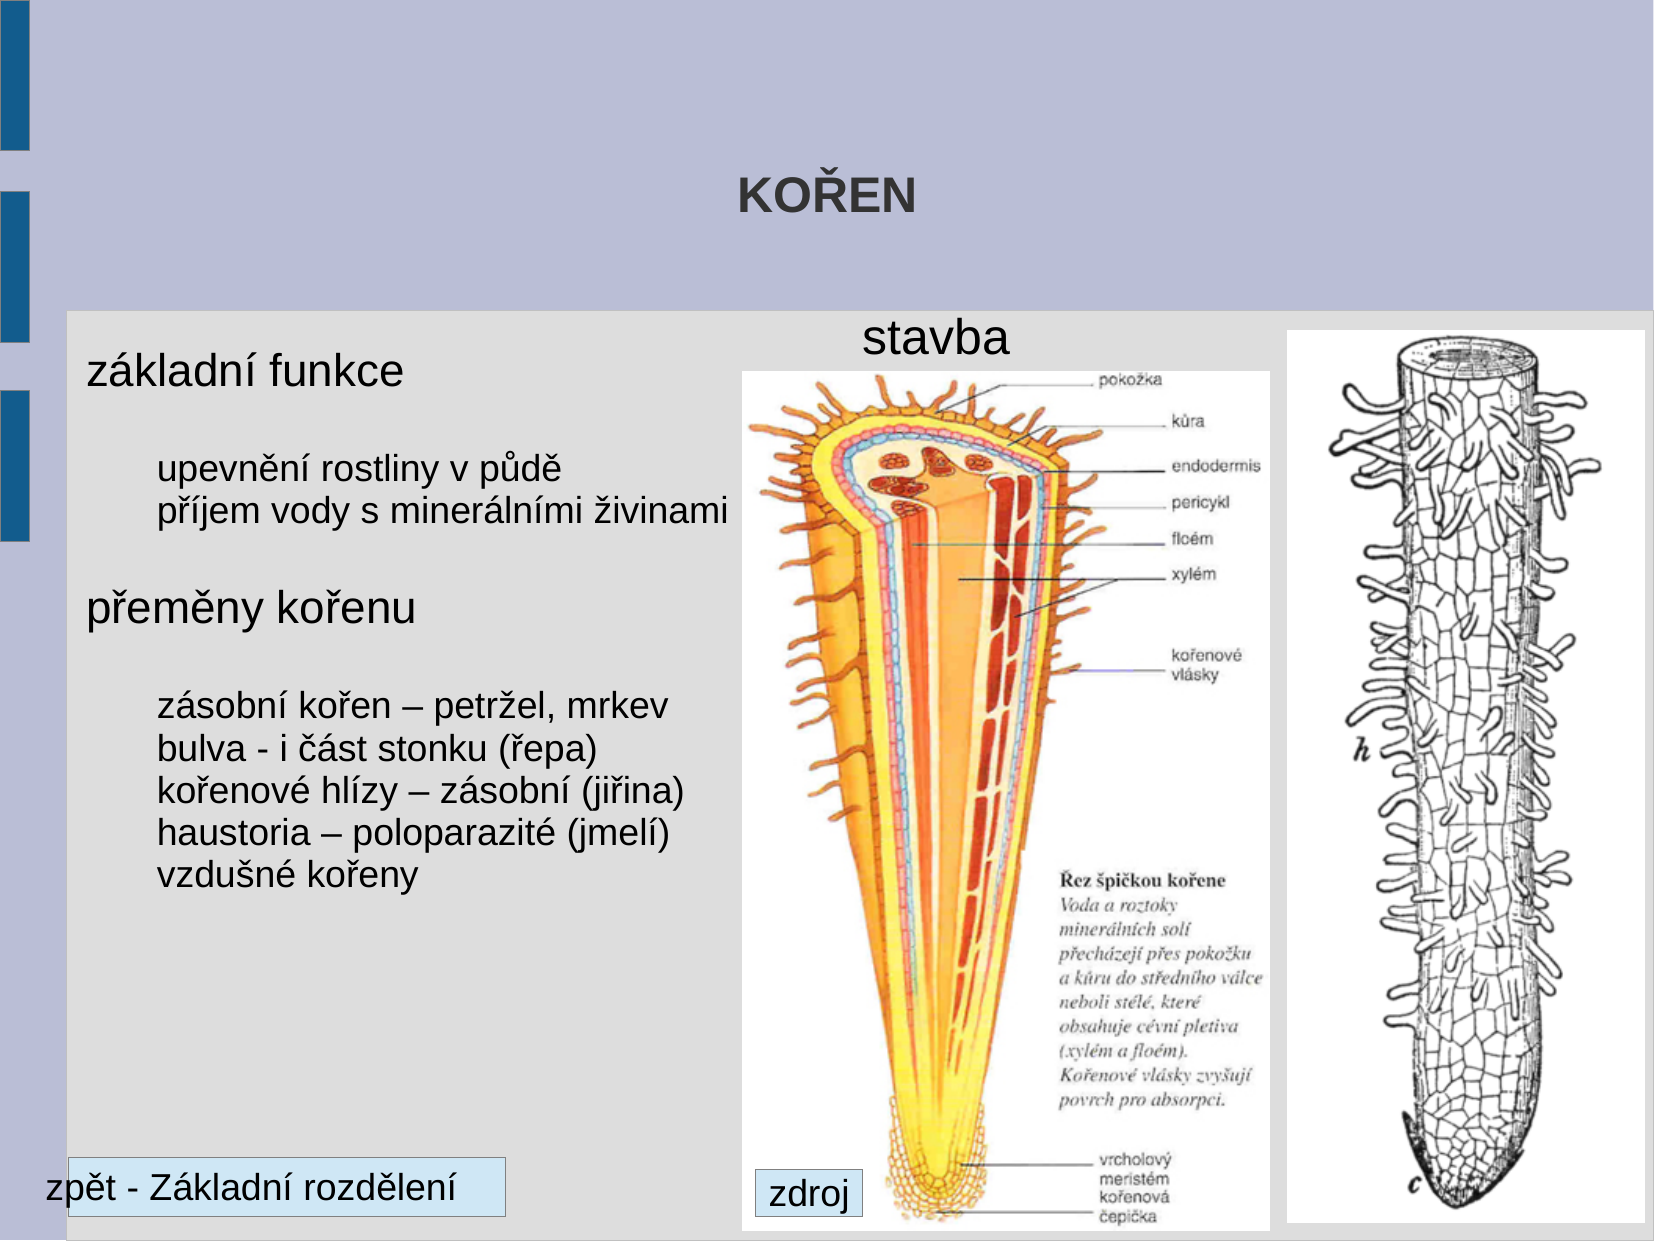

# KOŘEN
stavba
základní funkce
upevnění rostliny v půdě
příjem vody s minerálními živinami
přeměny kořenu
zásobní kořen – petržel, mrkev
bulva - i část stonku (řepa)
kořenové hlízy – zásobní (jiřina)
haustoria – poloparazité (jmelí)
vzdušné kořeny
zpět - Základní rozdělení
zdroj